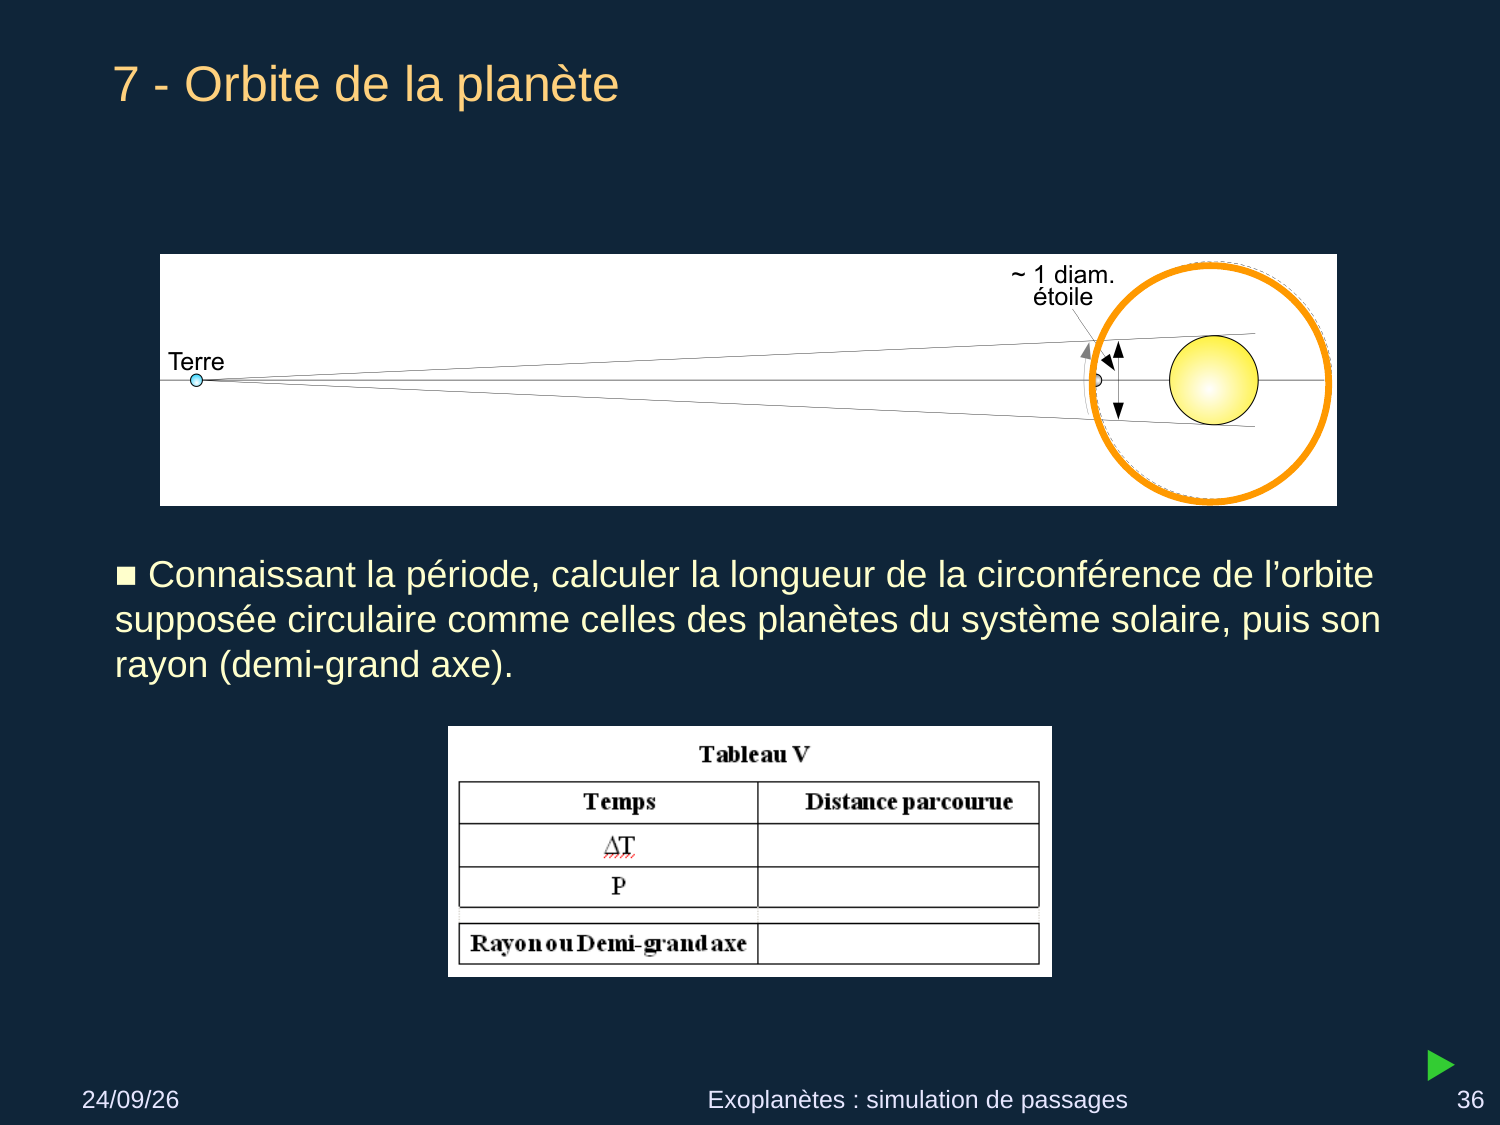

7 - Orbite de la planète
■ Connaissant la période, calculer la longueur de la circonférence de l’orbite supposée circulaire comme celles des planètes du système solaire, puis son rayon (demi-grand axe).

Exoplanètes : simulation de passages
36